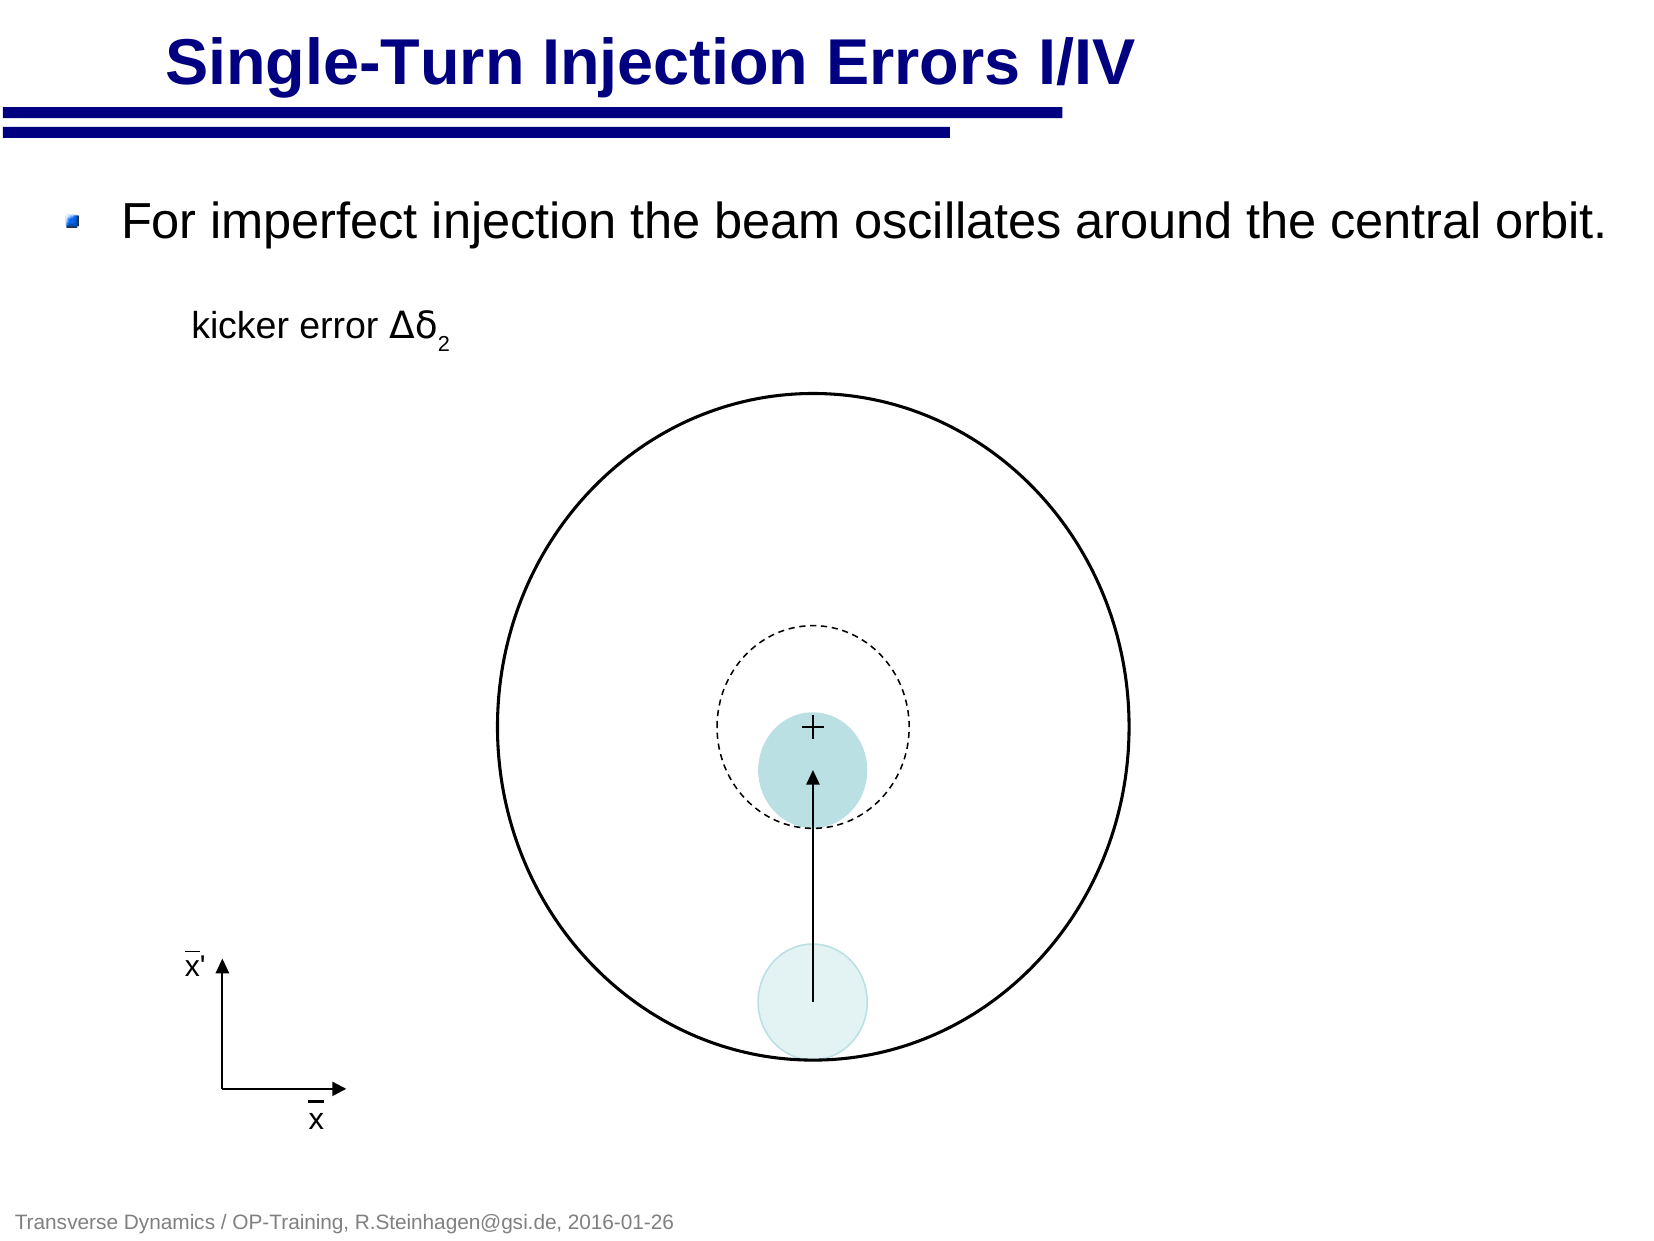

# Single-Turn Injection Errors I/IV
For imperfect injection the beam oscillates around the central orbit.
kicker error Δδ2
x'
x